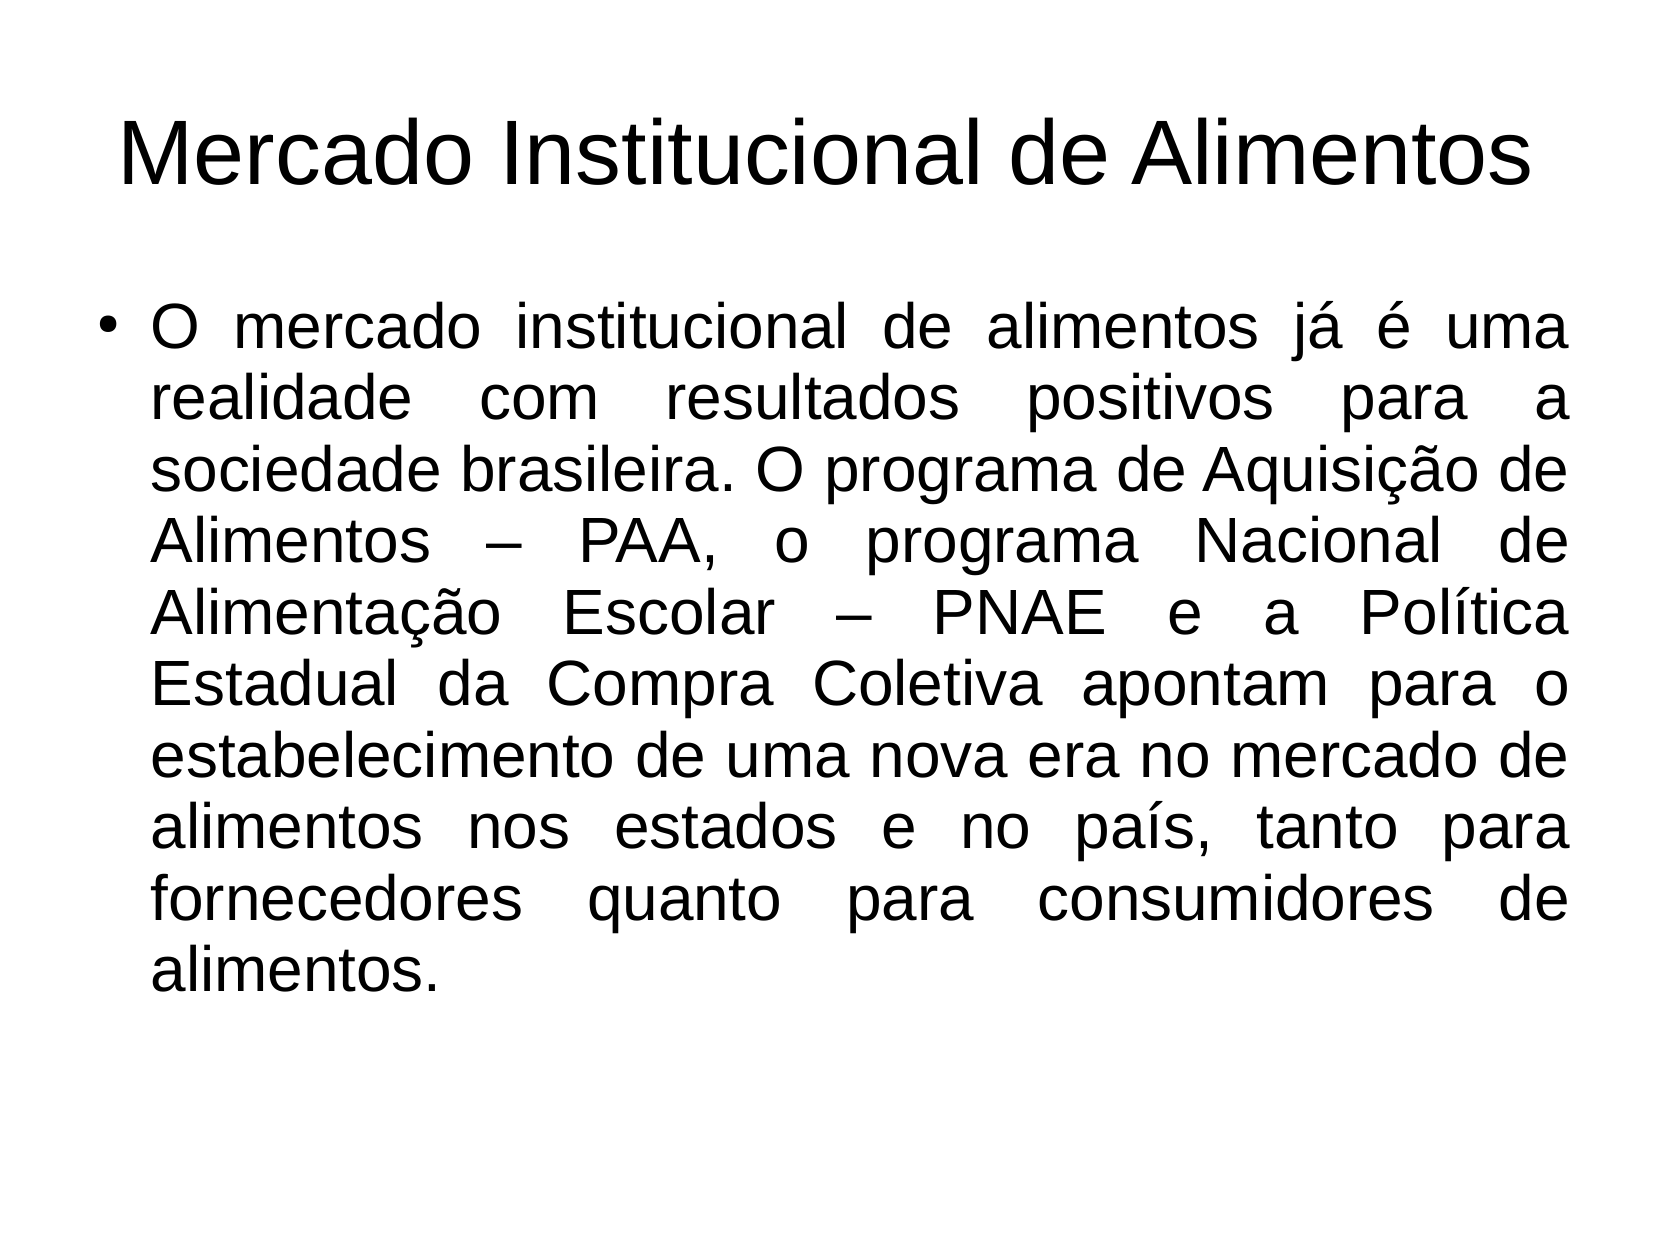

# Mercado Institucional de Alimentos
O mercado institucional de alimentos já é uma realidade com resultados positivos para a sociedade brasileira. O programa de Aquisição de Alimentos – PAA, o programa Nacional de Alimentação Escolar – PNAE e a Política Estadual da Compra Coletiva apontam para o estabelecimento de uma nova era no mercado de alimentos nos estados e no país, tanto para fornecedores quanto para consumidores de alimentos.